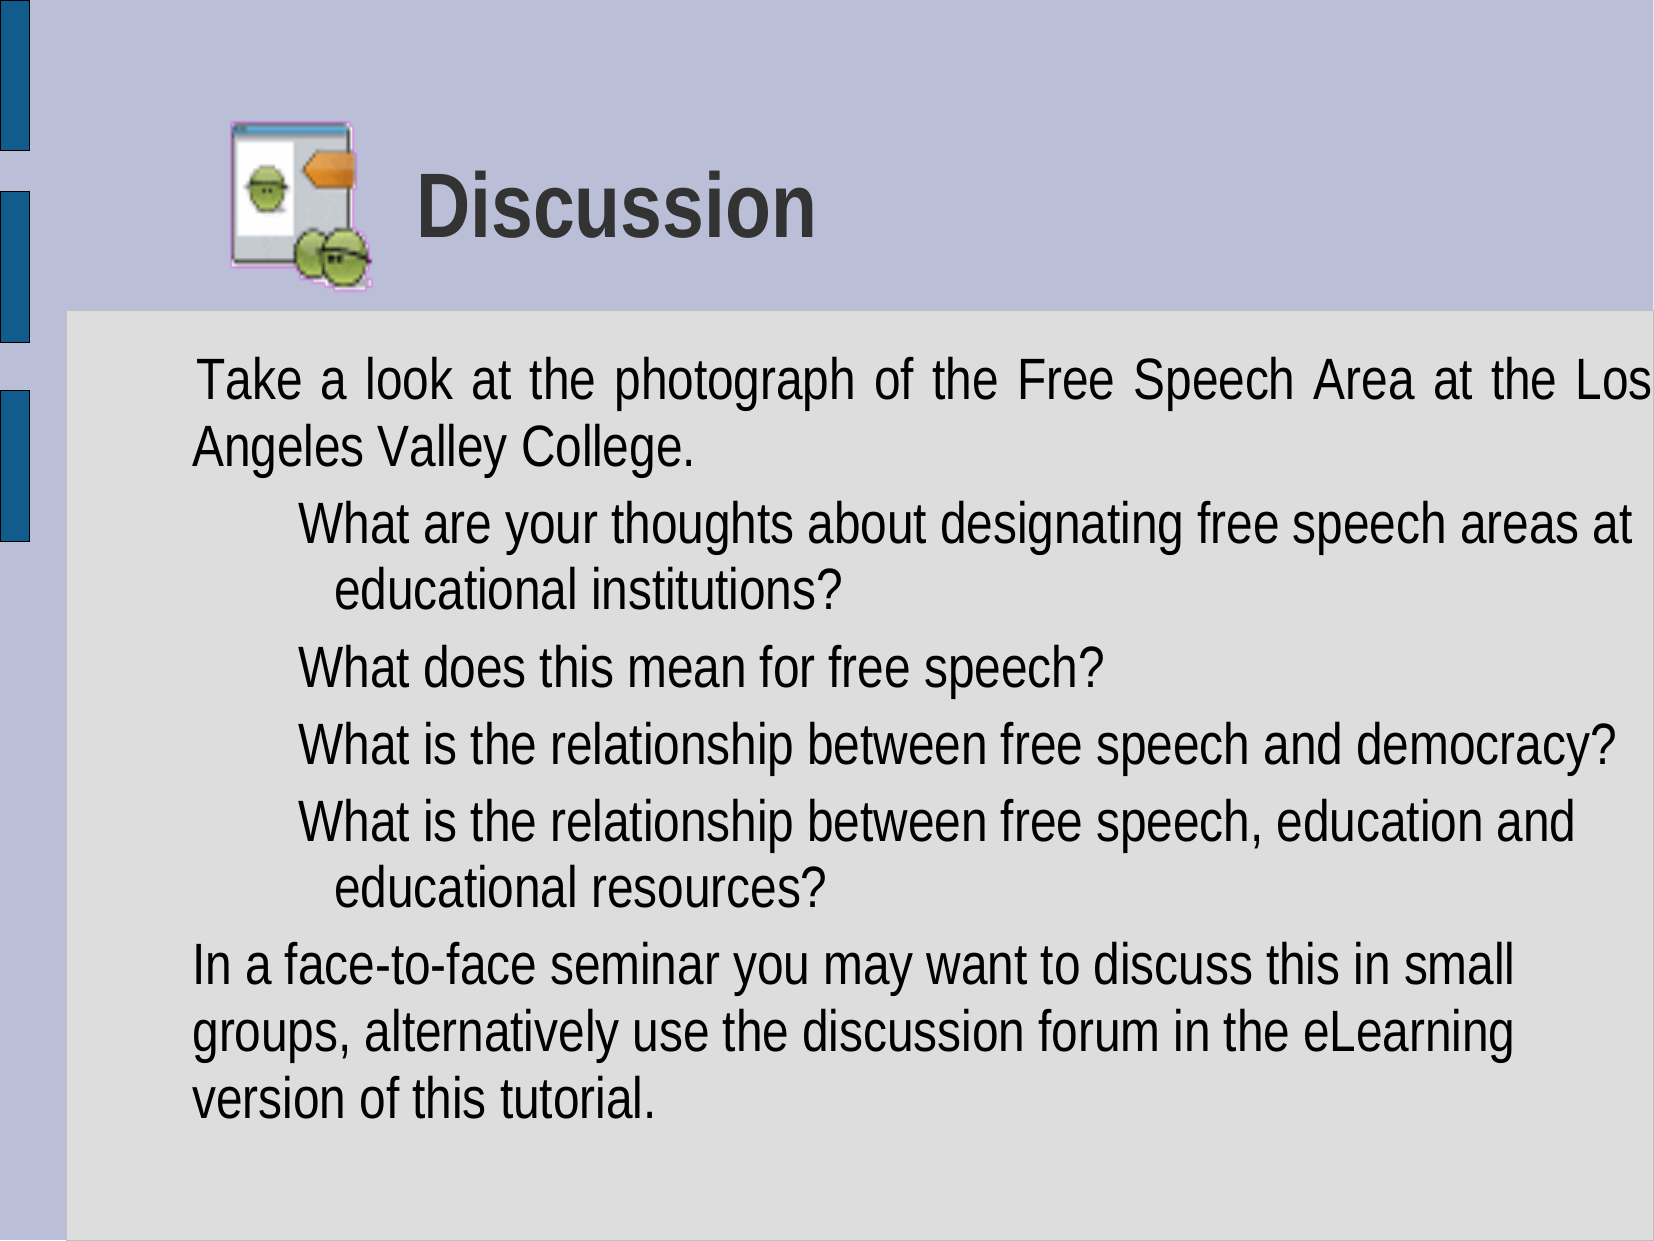

# Discussion
 Take a look at the photograph of the Free Speech Area at the Los Angeles Valley College.
What are your thoughts about designating free speech areas at educational institutions?
What does this mean for free speech?
What is the relationship between free speech and democracy?
What is the relationship between free speech, education and educational resources?
 In a face-to-face seminar you may want to discuss this in small groups, alternatively use the discussion forum in the eLearning version of this tutorial.